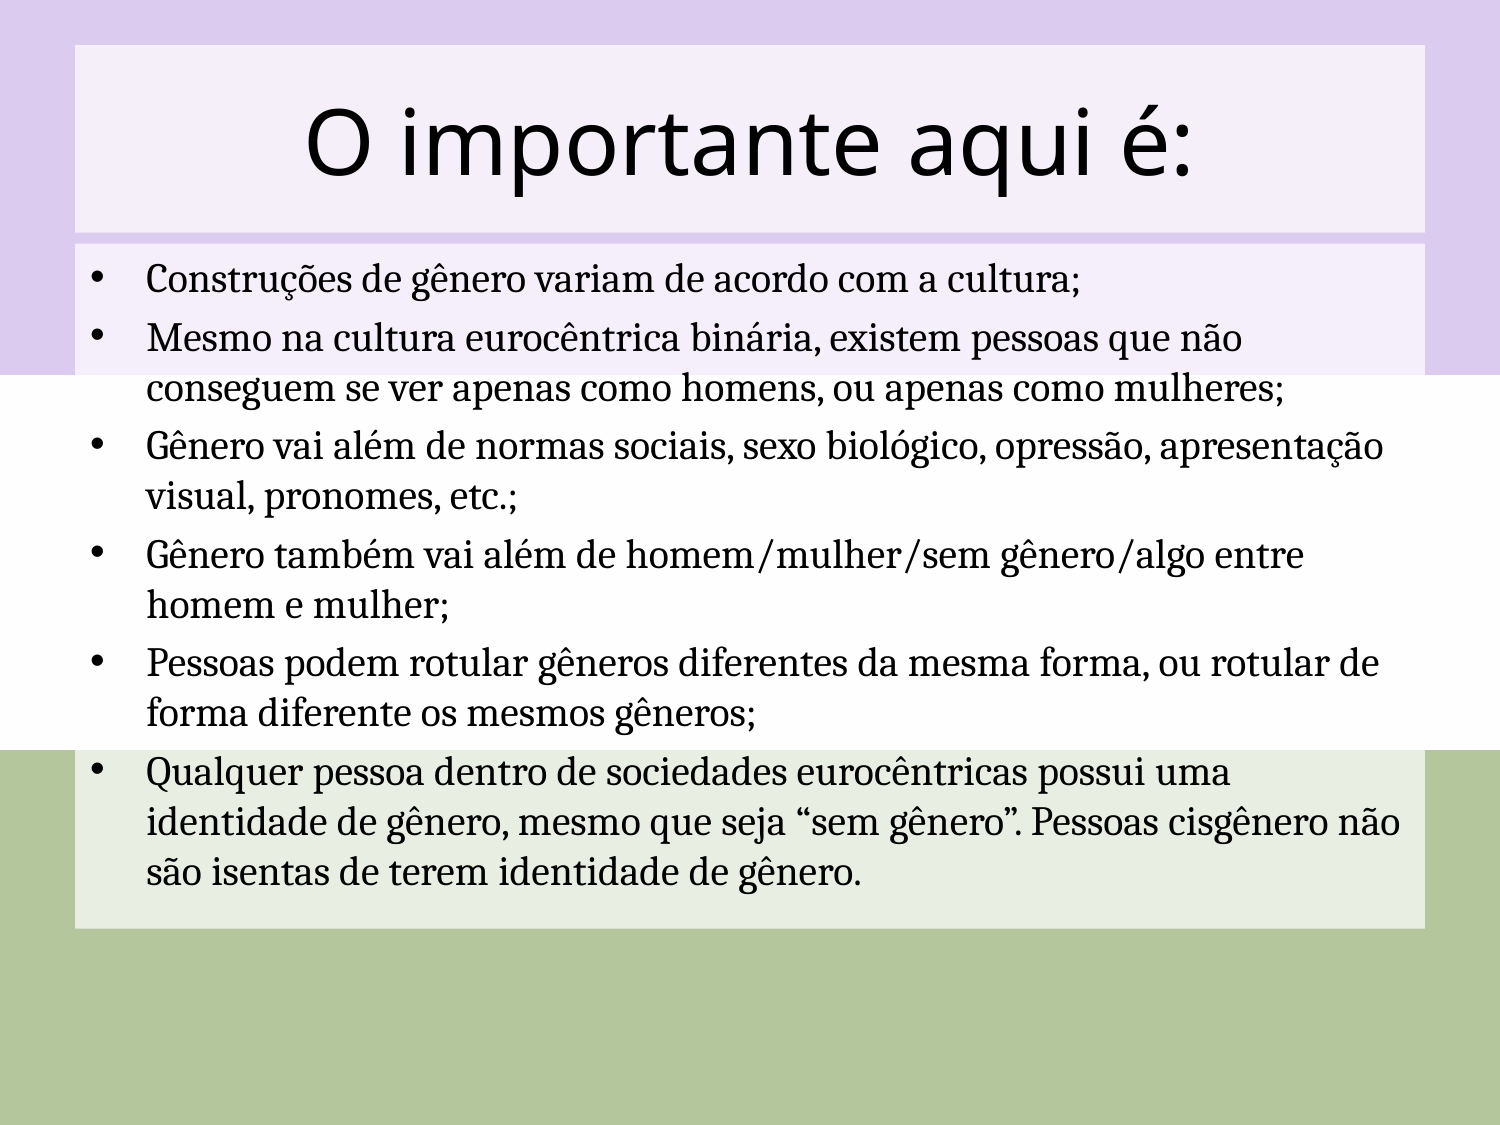

# O importante aqui é:
Construções de gênero variam de acordo com a cultura;
Mesmo na cultura eurocêntrica binária, existem pessoas que não conseguem se ver apenas como homens, ou apenas como mulheres;
Gênero vai além de normas sociais, sexo biológico, opressão, apresentação visual, pronomes, etc.;
Gênero também vai além de homem/mulher/sem gênero/algo entre homem e mulher;
Pessoas podem rotular gêneros diferentes da mesma forma, ou rotular de forma diferente os mesmos gêneros;
Qualquer pessoa dentro de sociedades eurocêntricas possui uma identidade de gênero, mesmo que seja “sem gênero”. Pessoas cisgênero não são isentas de terem identidade de gênero.